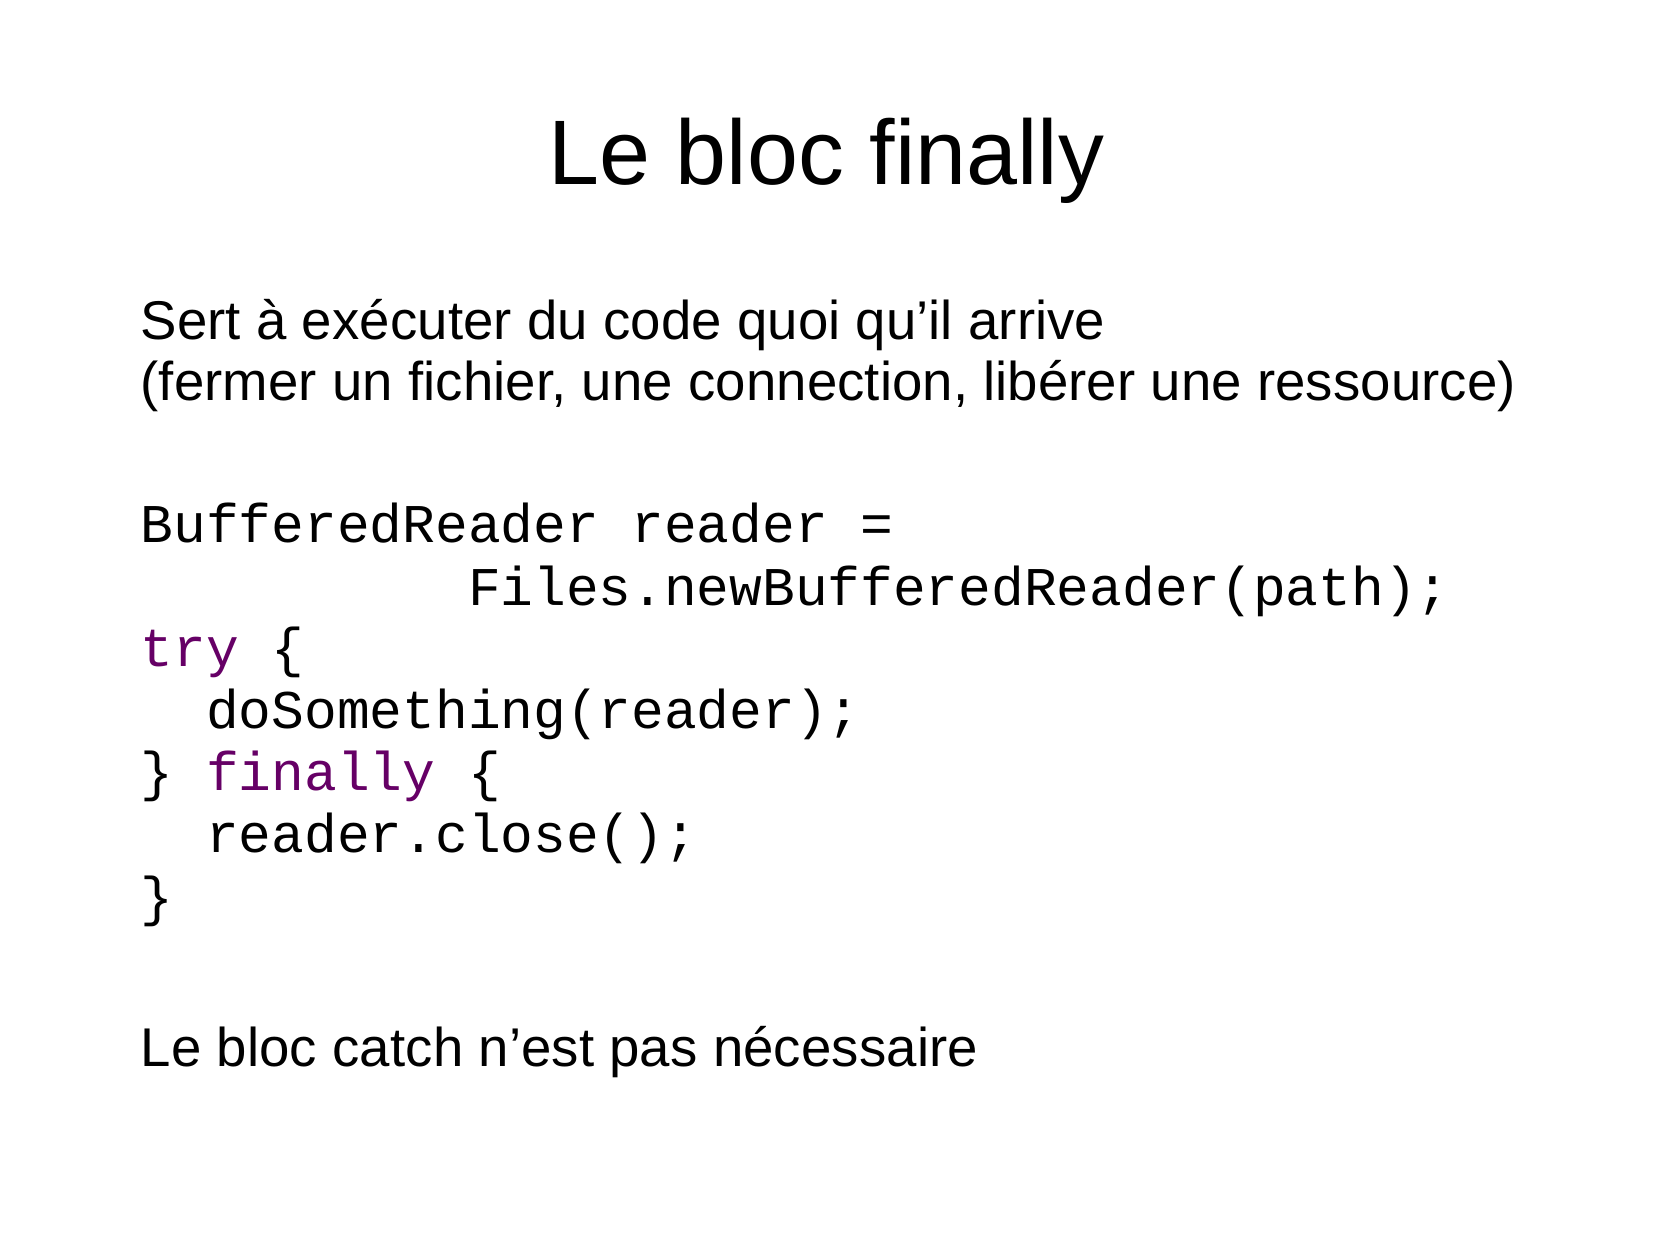

# Le bloc finally
Sert à exécuter du code quoi qu’il arrive
(fermer un fichier, une connection, libérer une ressource)
BufferedReader reader =
 Files.newBufferedReader(path);
try {
 doSomething(reader);
} finally {
 reader.close();
}
Le bloc catch n’est pas nécessaire